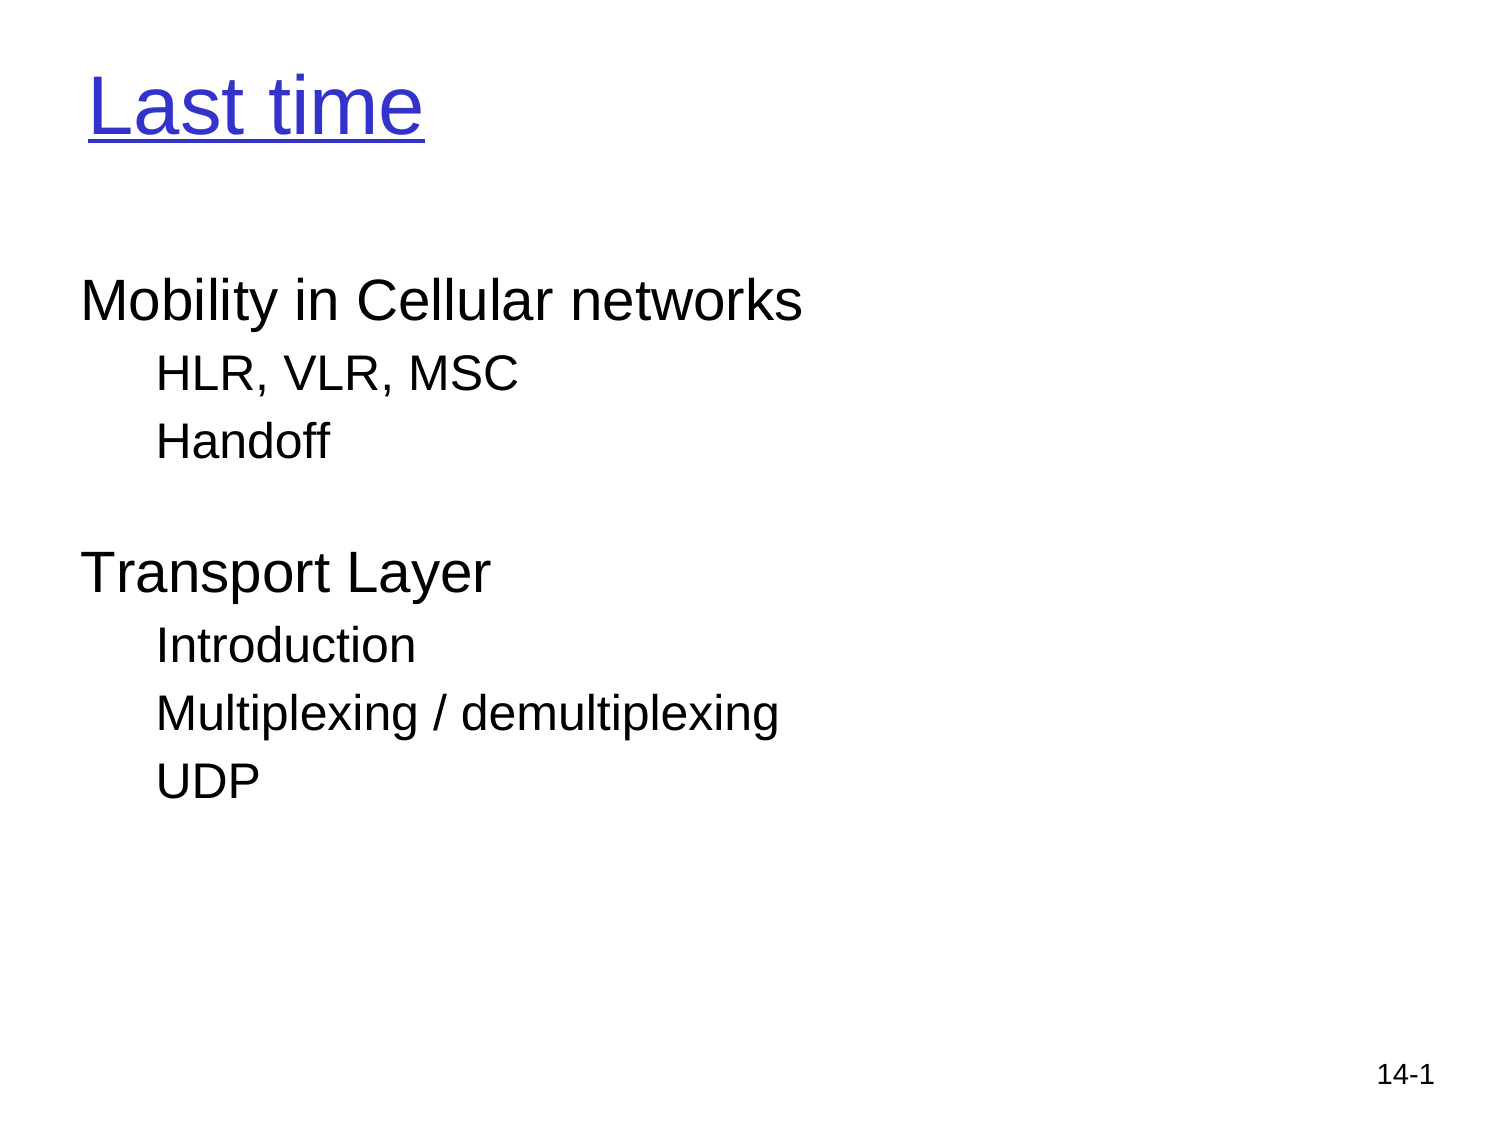

# Last time
Mobility in Cellular networks
HLR, VLR, MSC
Handoff
Transport Layer
Introduction
Multiplexing / demultiplexing
UDP
1